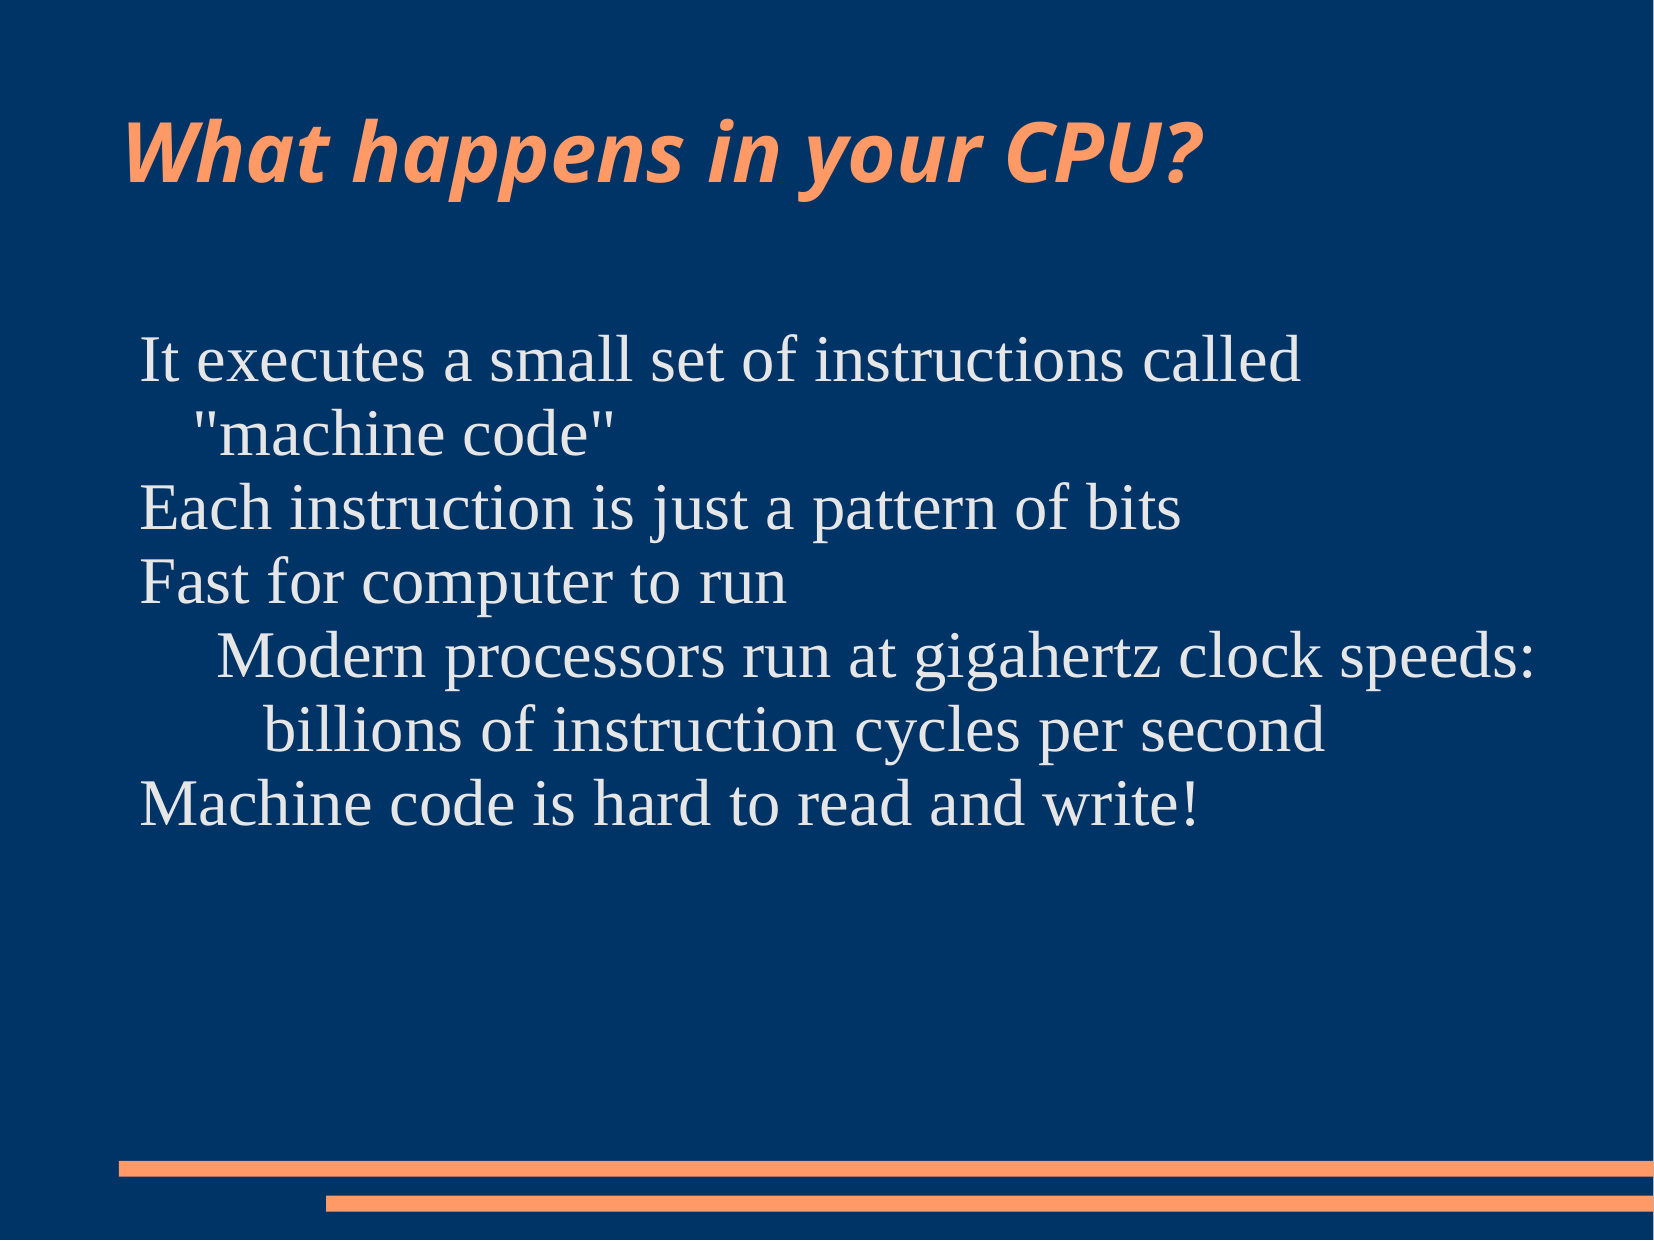

# What happens in your CPU?
It executes a small set of instructions called "machine code"
Each instruction is just a pattern of bits
Fast for computer to run
Modern processors run at gigahertz clock speeds: billions of instruction cycles per second
Machine code is hard to read and write!